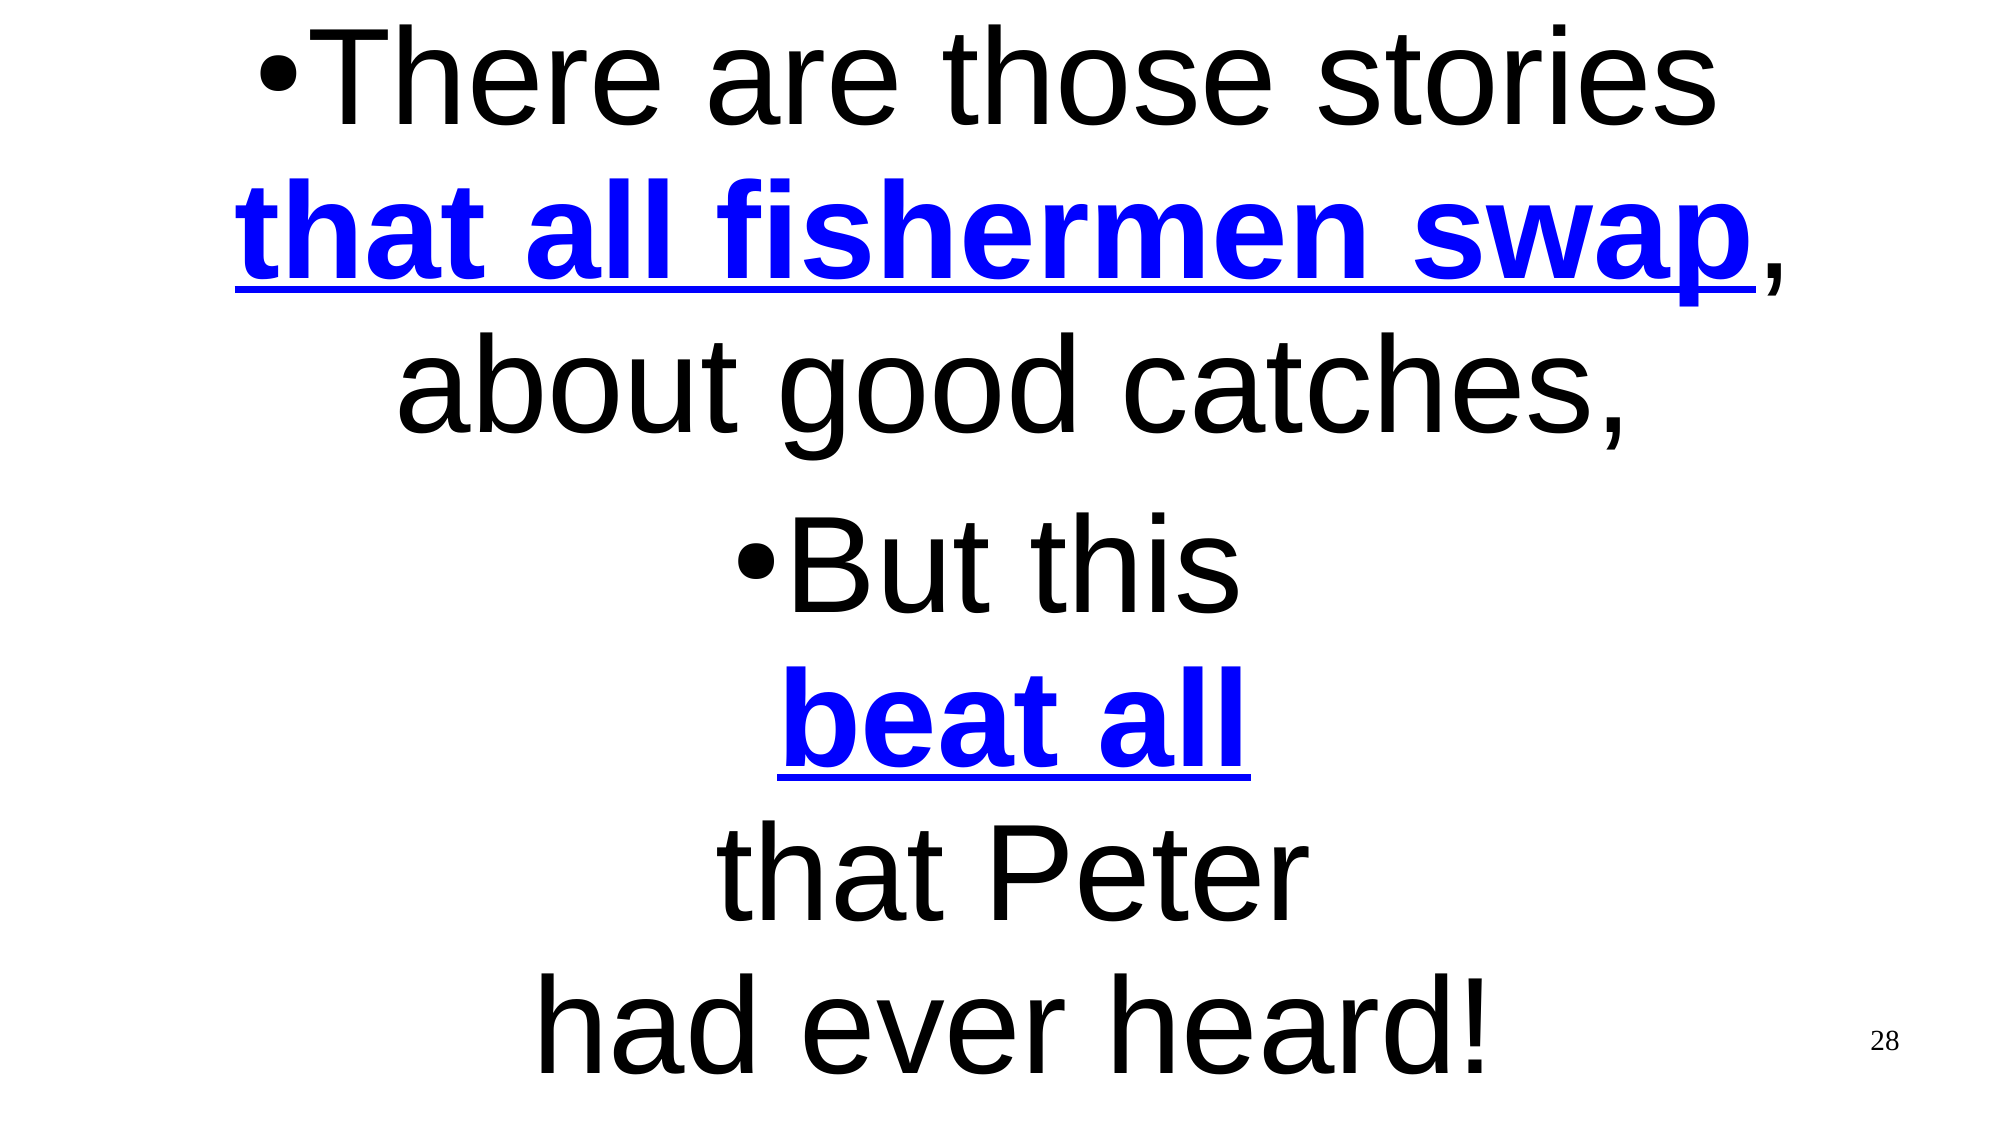

# There are those stories that all fishermen swap, about good catches,
But this
beat all
that Peter
had ever heard!
28